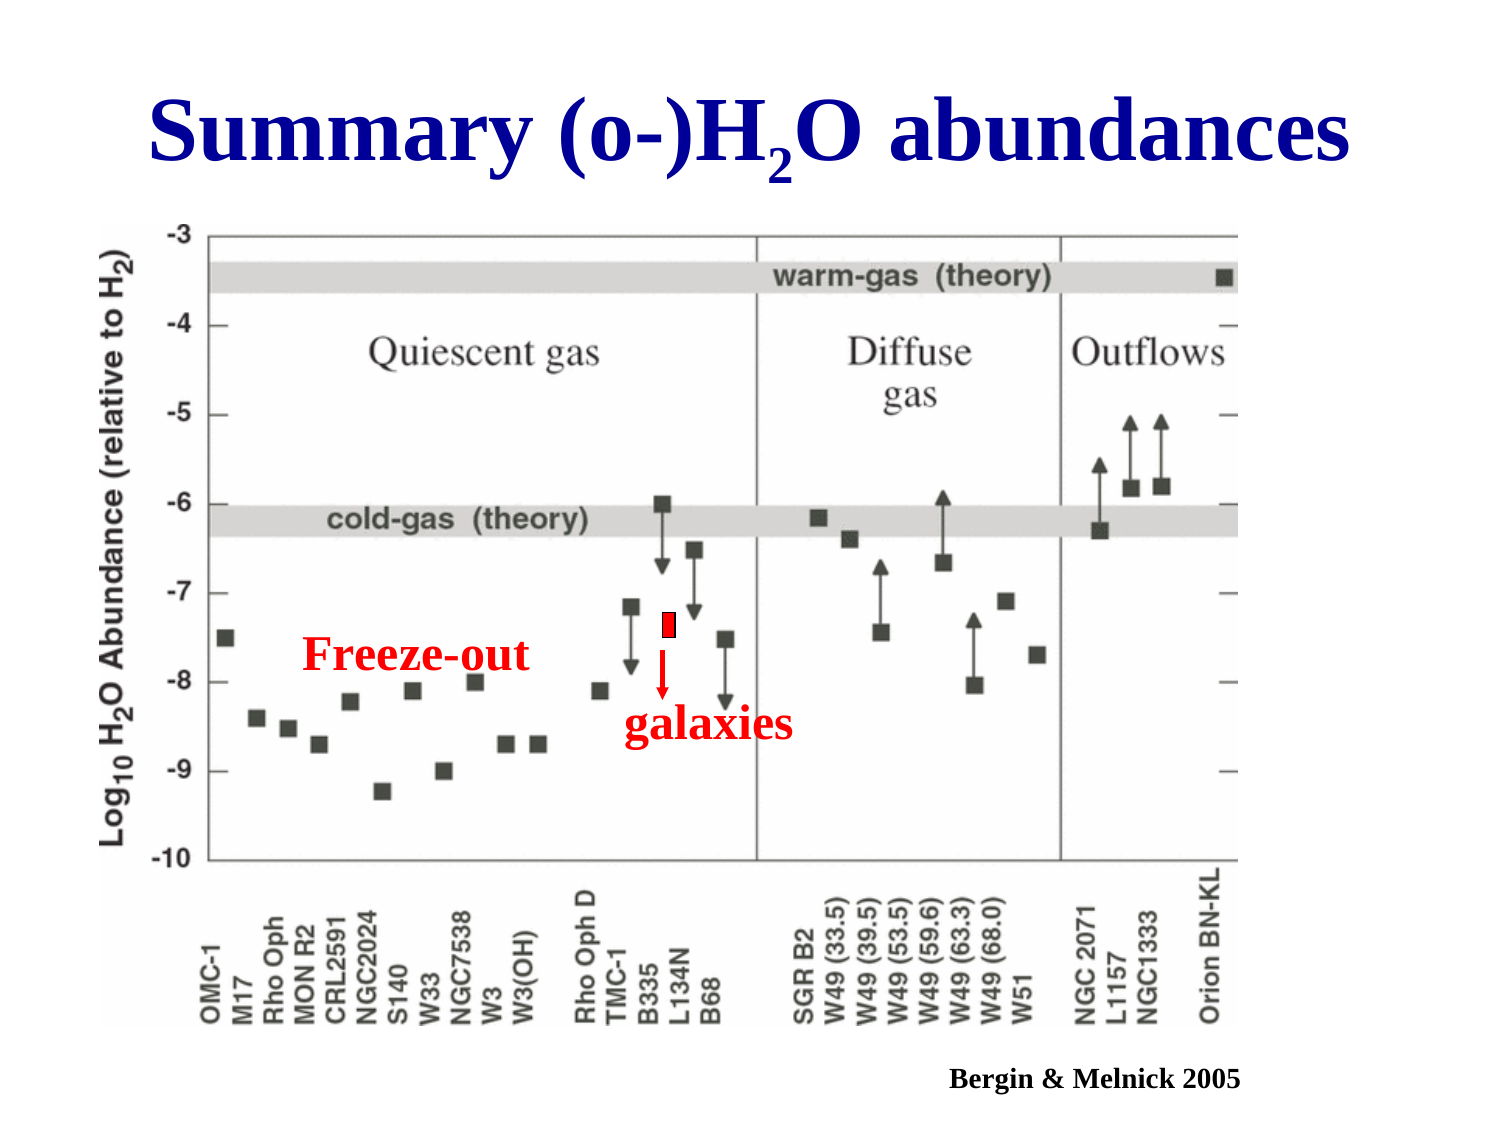

# Summary (o-)H2O abundances
Freeze-out
galaxies
Bergin & Melnick 2005